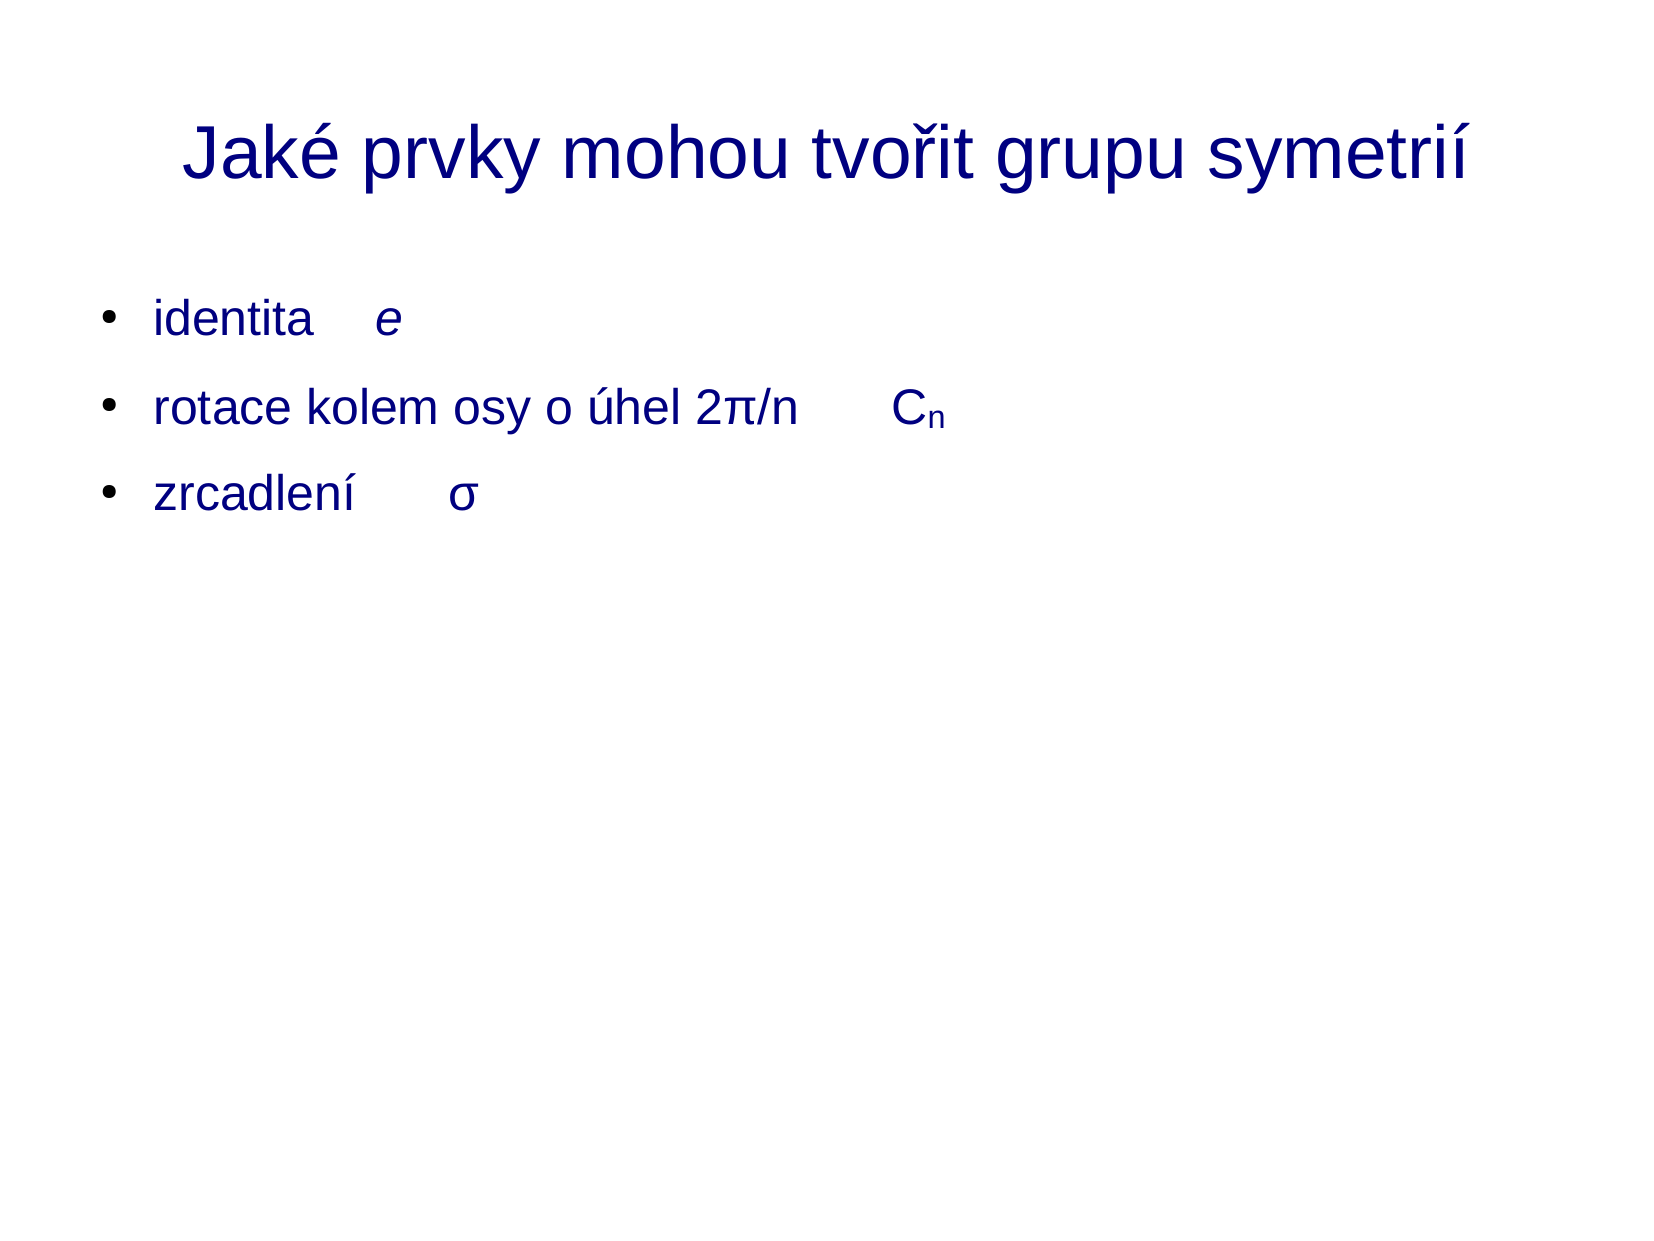

# Jaké prvky mohou tvořit grupu symetrií
identita	e
rotace kolem osy o úhel 2π/n		Cn
zrcadlení		σ